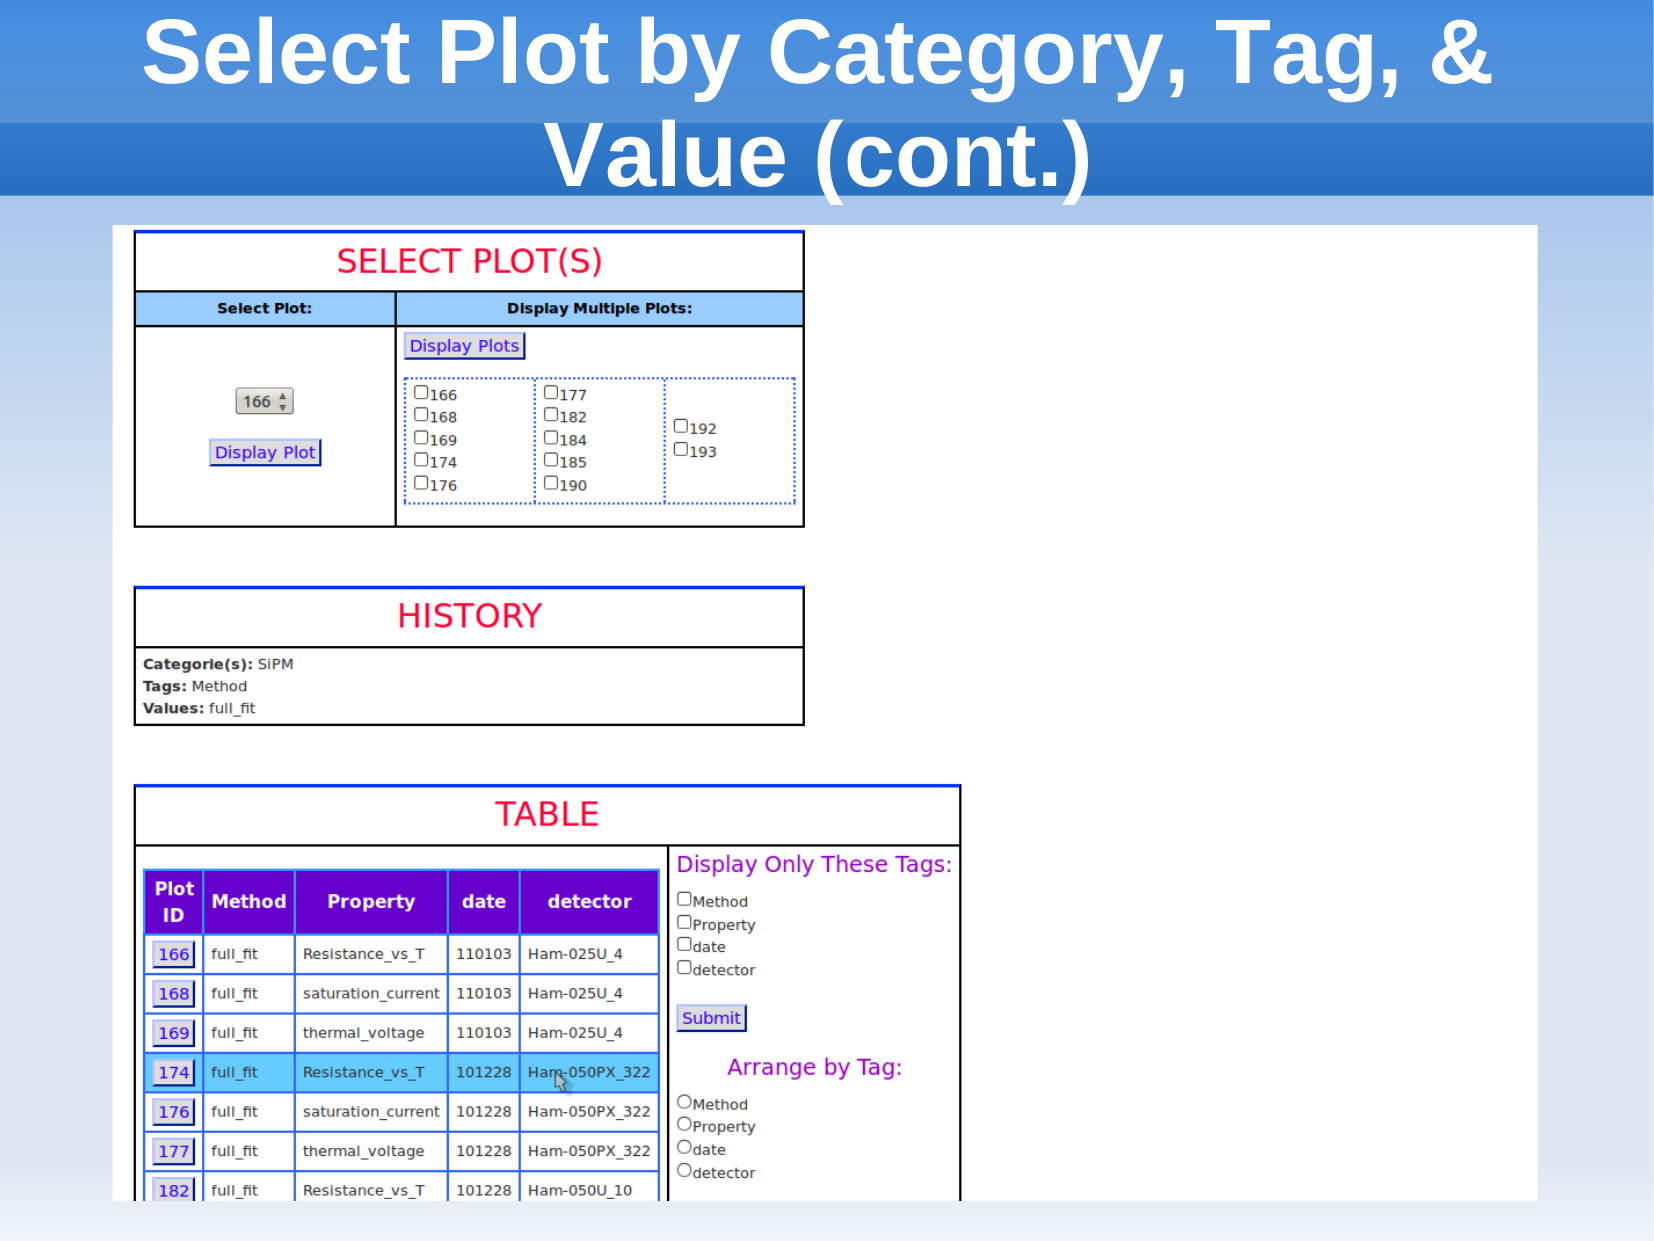

# Select Plot by Category, Tag, & Value (cont.)